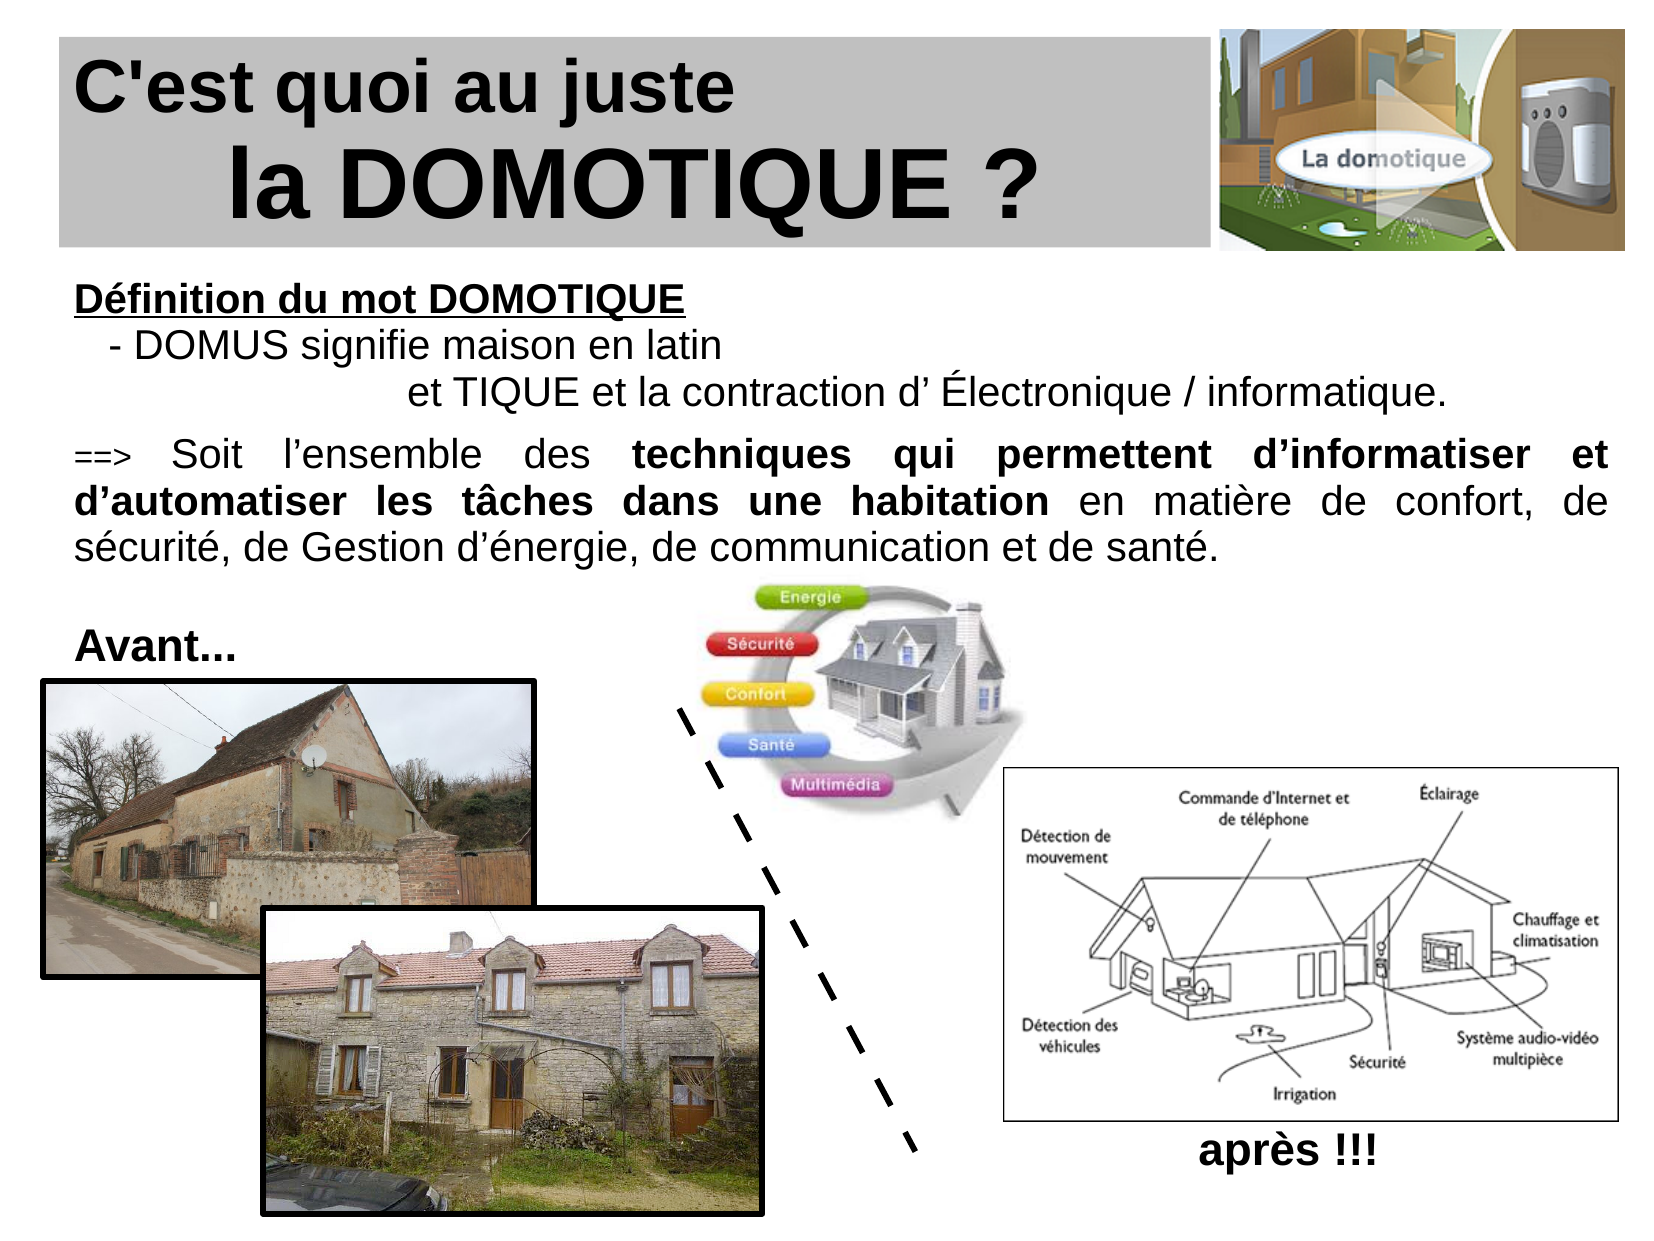

C'est quoi au juste
la DOMOTIQUE ?
Définition du mot DOMOTIQUE
 - DOMUS signifie maison en latin
 et TIQUE et la contraction d’ Électronique / informatique.
==> Soit l’ensemble des techniques qui permettent d’informatiser et d’automatiser les tâches dans une habitation en matière de confort, de sécurité, de Gestion d’énergie, de communication et de santé.
Avant...
après !!!